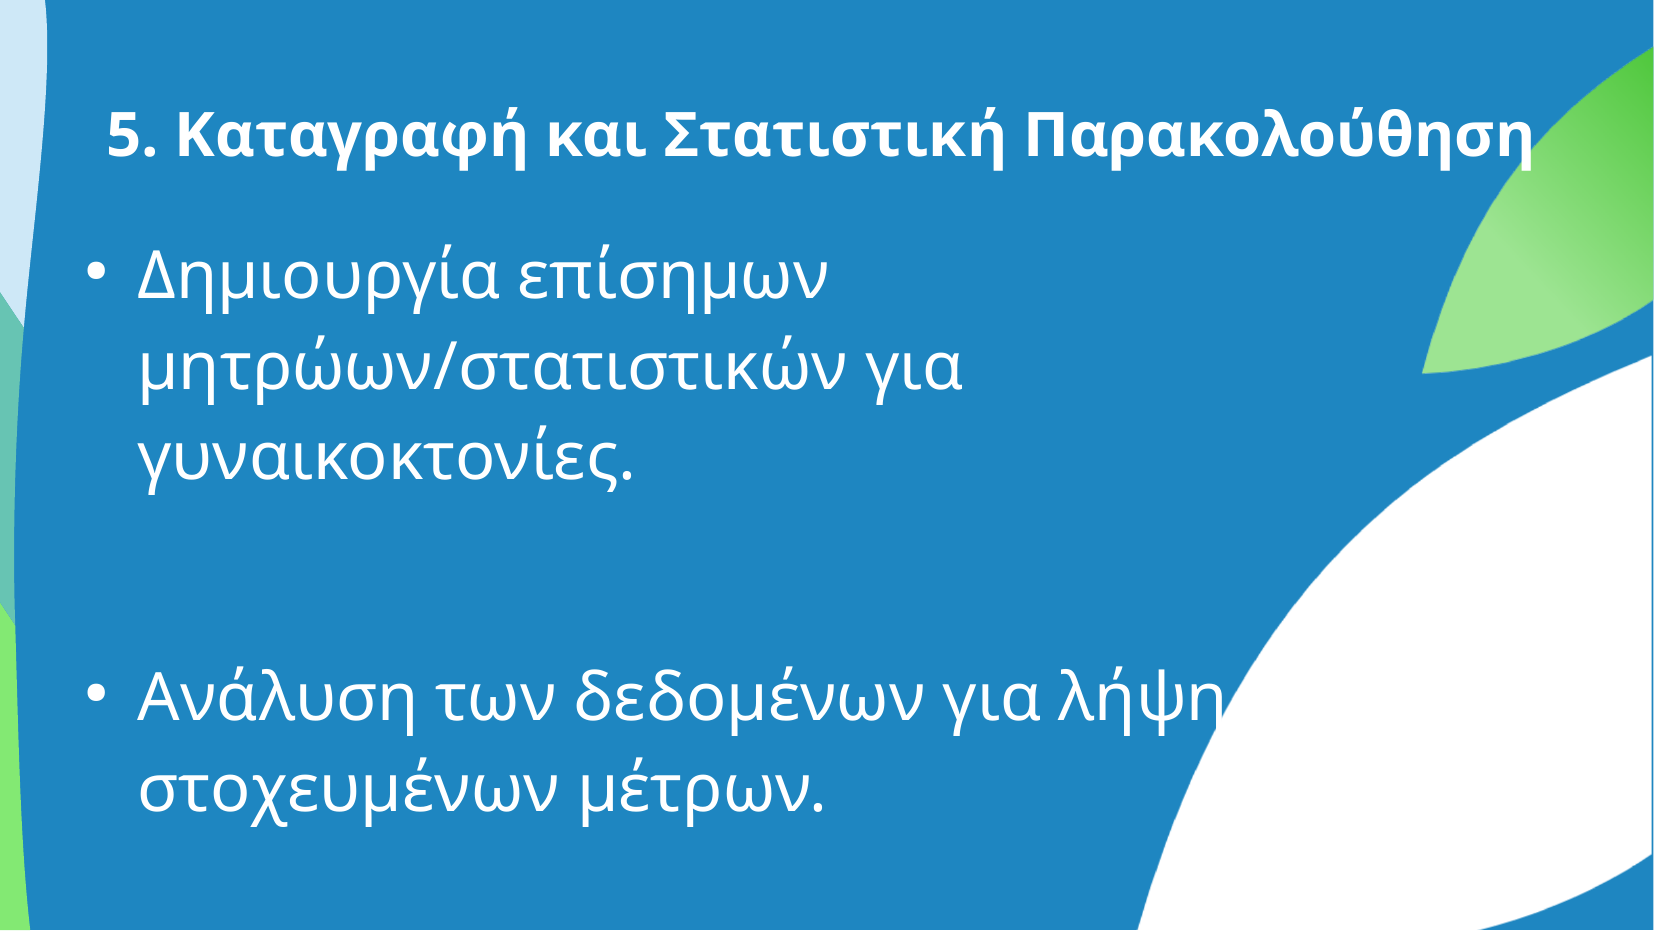

# 5. Καταγραφή και Στατιστική Παρακολούθηση
Δημιουργία επίσημων μητρώων/στατιστικών για γυναικοκτονίες.
Ανάλυση των δεδομένων για λήψη στοχευμένων μέτρων.